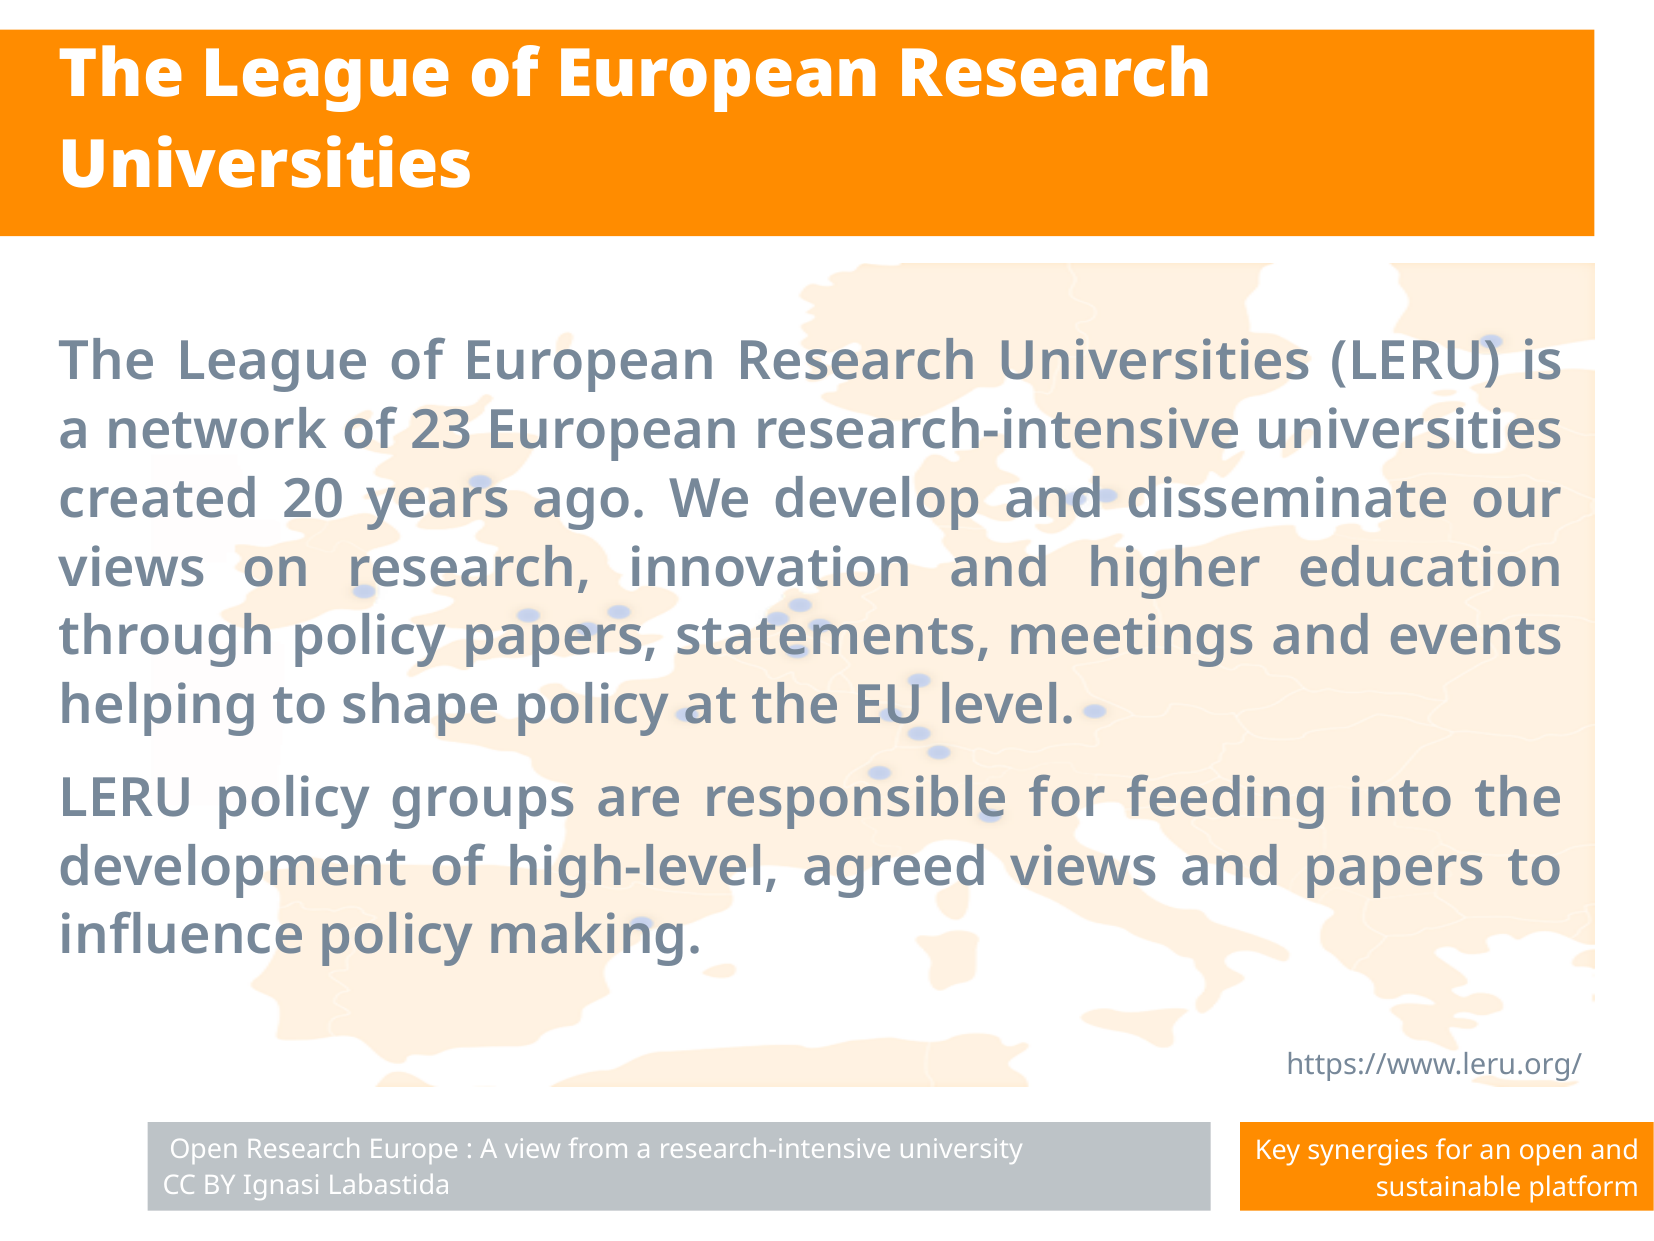

# The League of European Research Universities
The League of European Research Universities (LERU) is a network of 23 European research-intensive universities created 20 years ago. We develop and disseminate our views on research, innovation and higher education through policy papers, statements, meetings and events helping to shape policy at the EU level.
LERU policy groups are responsible for feeding into the development of high-level, agreed views and papers to influence policy making.
https://www.leru.org/